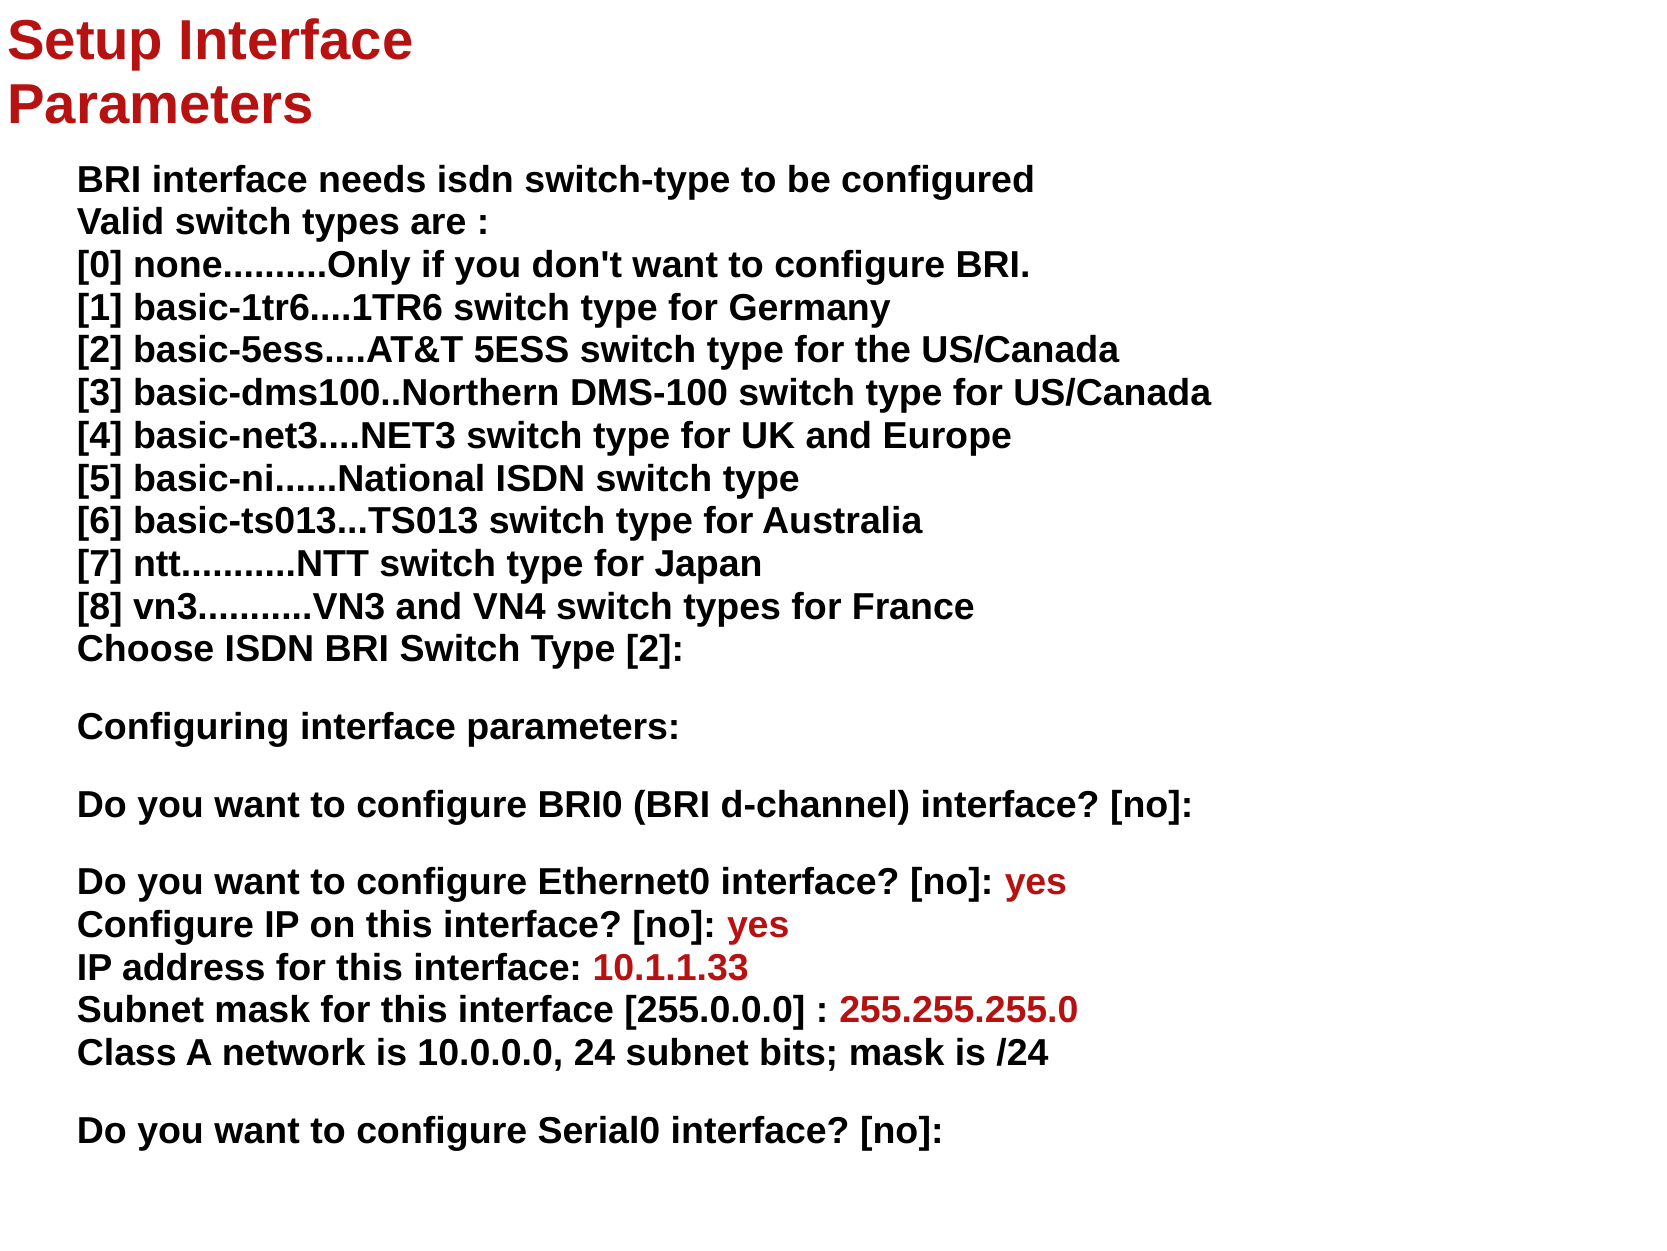

Setup Interface
Parameters
BRI interface needs isdn switch-type to be configured
Valid switch types are :
[0] none..........Only if you don't want to configure BRI.
[1] basic-1tr6....1TR6 switch type for Germany
[2] basic-5ess....AT&T 5ESS switch type for the US/Canada
[3] basic-dms100..Northern DMS-100 switch type for US/Canada
[4] basic-net3....NET3 switch type for UK and Europe
[5] basic-ni......National ISDN switch type
[6] basic-ts013...TS013 switch type for Australia
[7] ntt...........NTT switch type for Japan
[8] vn3...........VN3 and VN4 switch types for France
Choose ISDN BRI Switch Type [2]:
Configuring interface parameters:
Do you want to configure BRI0 (BRI d-channel) interface? [no]:
Do you want to configure Ethernet0 interface? [no]: yes
Configure IP on this interface? [no]: yes
IP address for this interface: 10.1.1.33
Subnet mask for this interface [255.0.0.0] : 255.255.255.0
Class A network is 10.0.0.0, 24 subnet bits; mask is /24
Do you want to configure Serial0 interface? [no]: